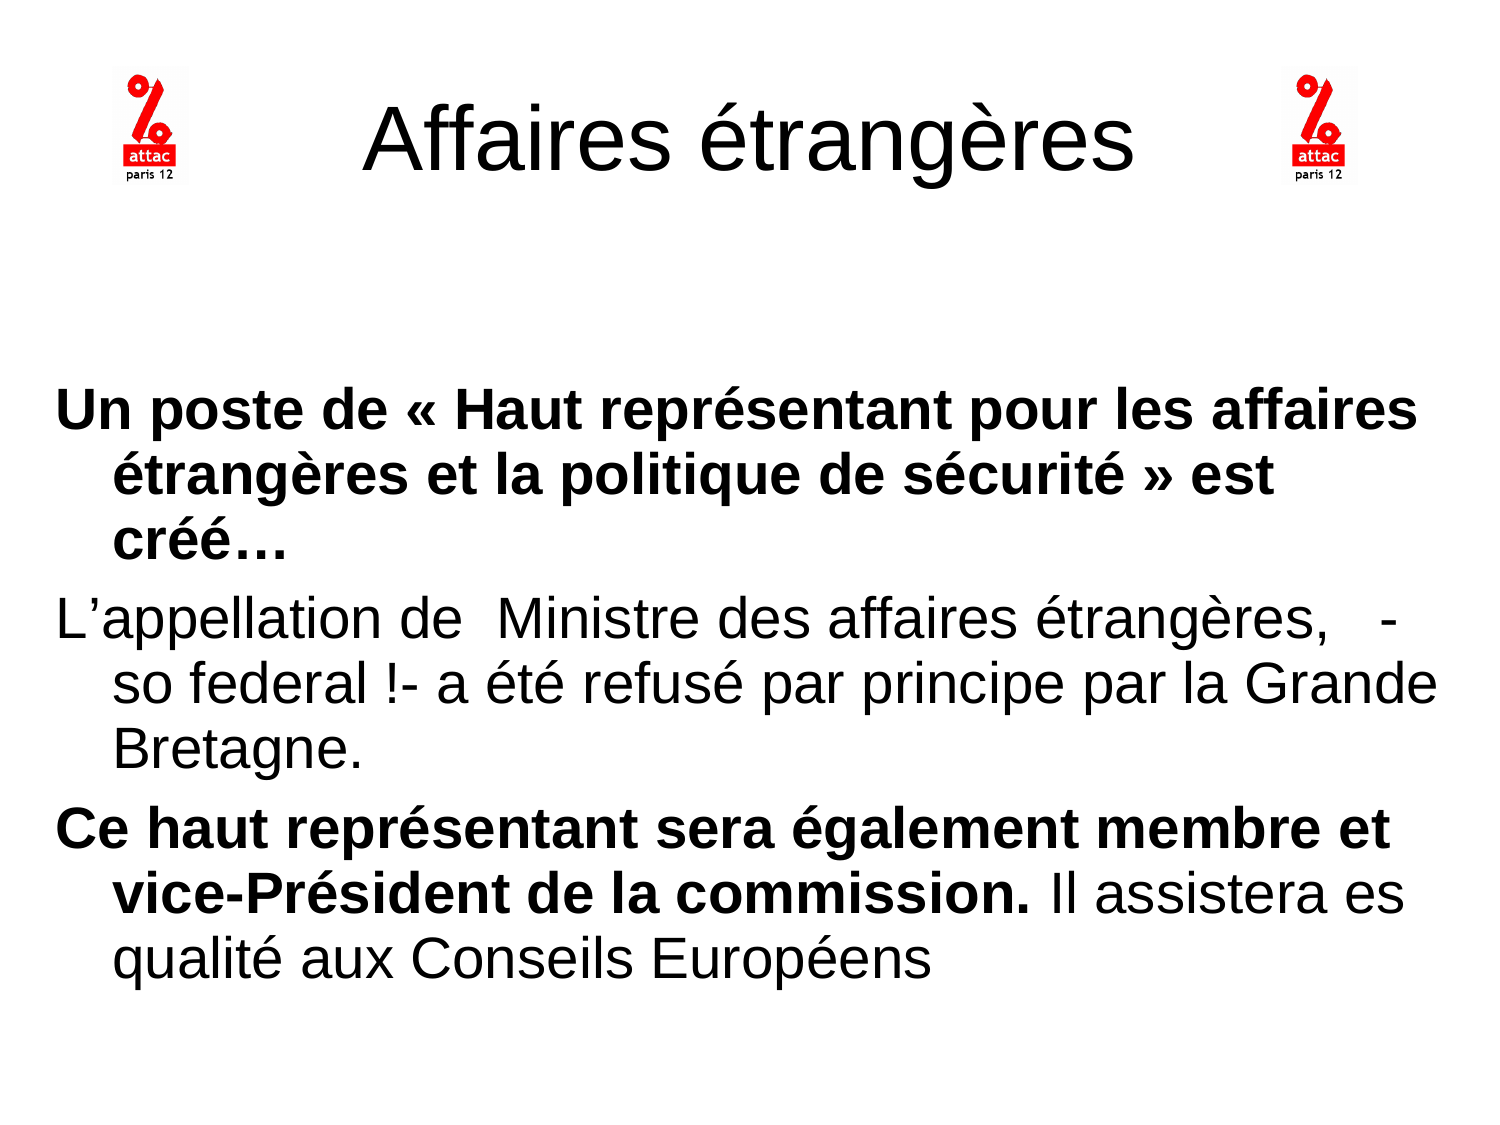

# Affaires étrangères
Un poste de « Haut représentant pour les affaires étrangères et la politique de sécurité » est créé…
L’appellation de Ministre des affaires étrangères, - so federal !- a été refusé par principe par la Grande Bretagne.
Ce haut représentant sera également membre et vice-Président de la commission. Il assistera es qualité aux Conseils Européens